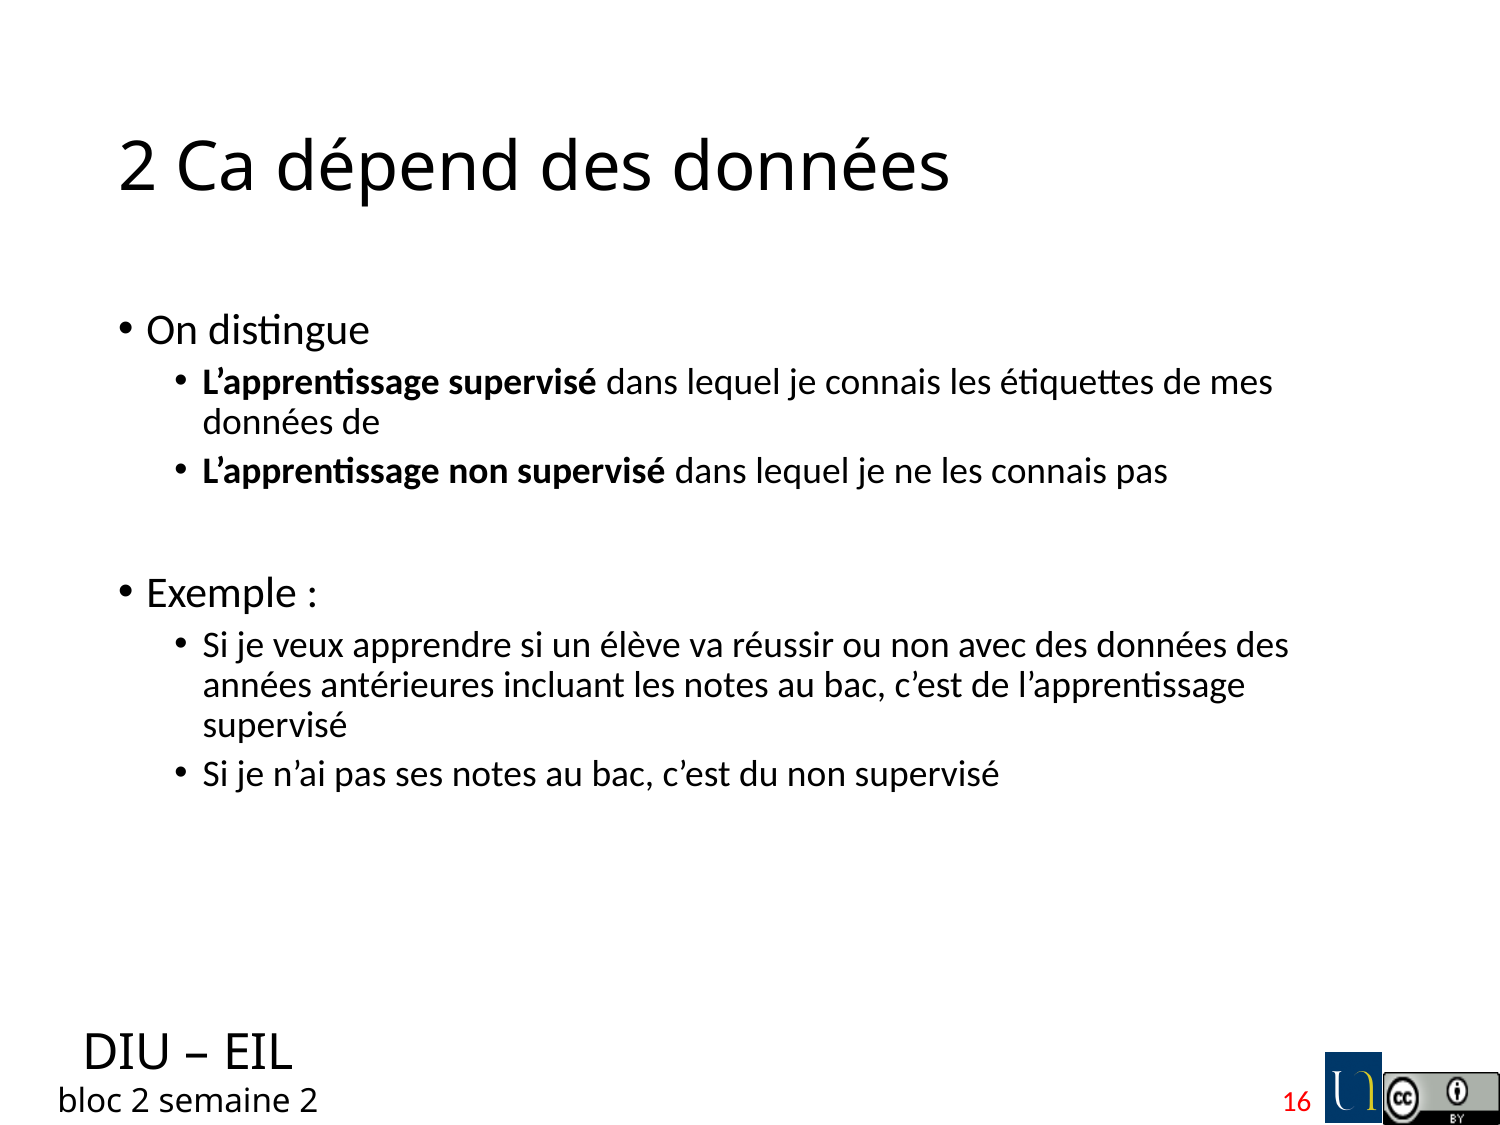

# 2 Ca dépend des données
On distingue
L’apprentissage supervisé dans lequel je connais les étiquettes de mes données de
L’apprentissage non supervisé dans lequel je ne les connais pas
Exemple :
Si je veux apprendre si un élève va réussir ou non avec des données des années antérieures incluant les notes au bac, c’est de l’apprentissage supervisé
Si je n’ai pas ses notes au bac, c’est du non supervisé